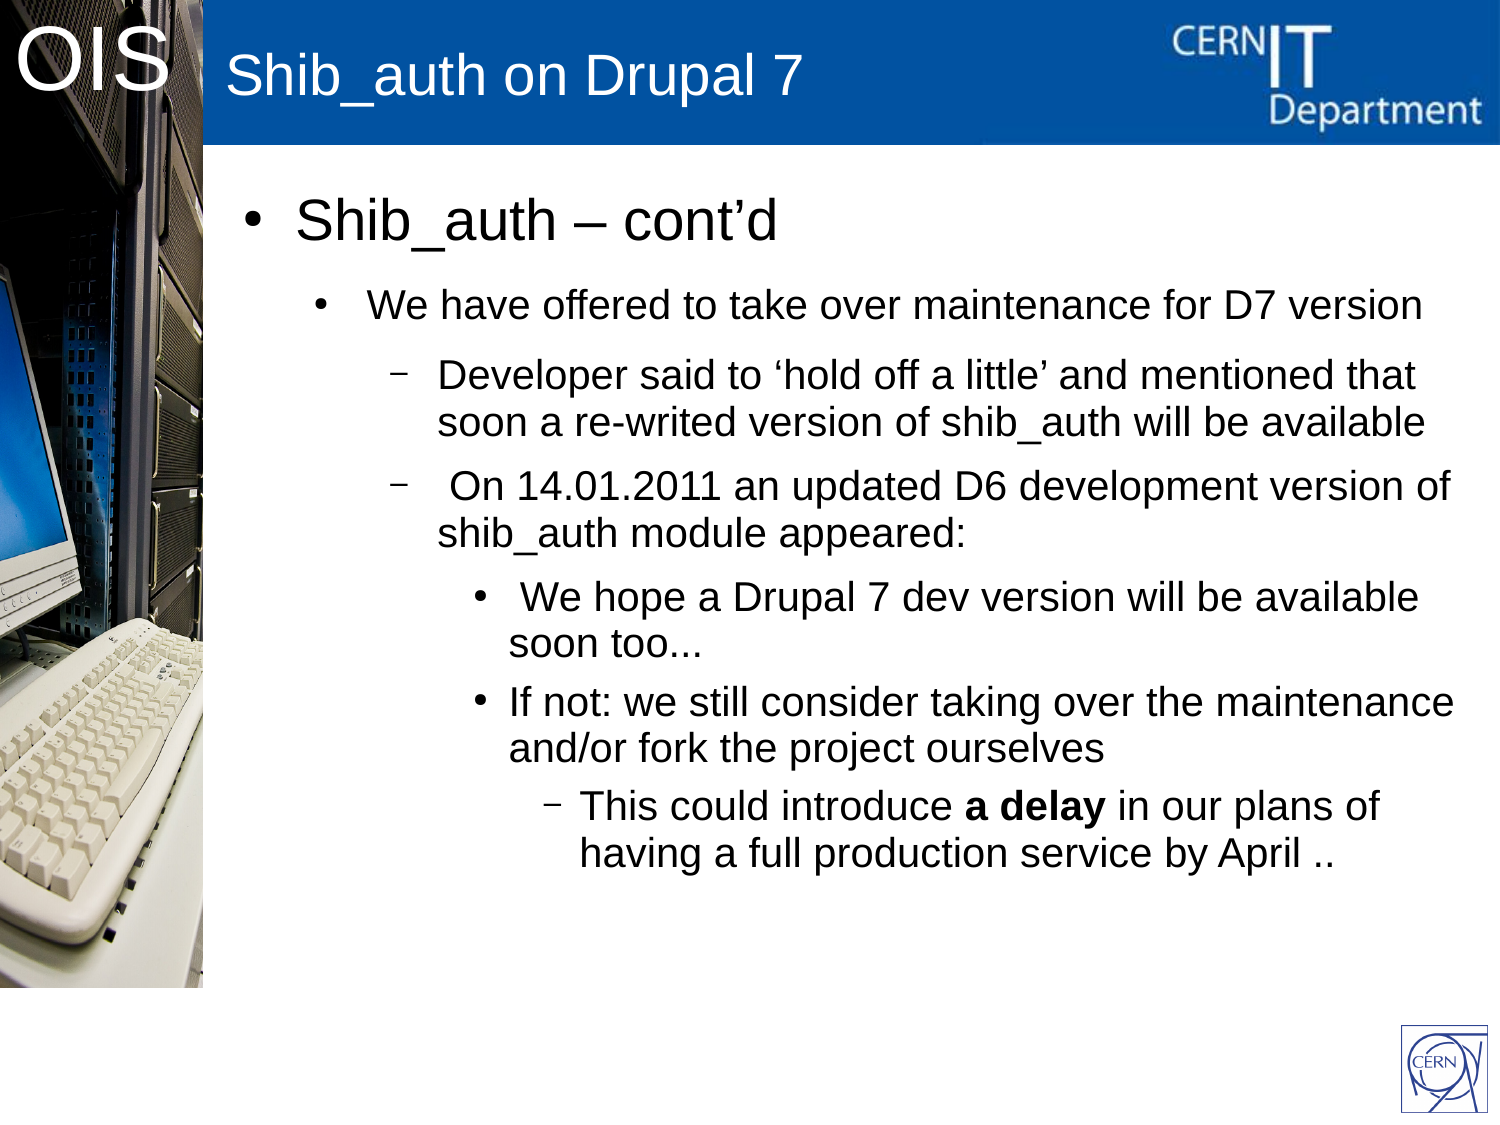

# Shib_auth on Drupal 7
Shib_auth – cont’d
We have offered to take over maintenance for D7 version
Developer said to ‘hold off a little’ and mentioned that soon a re-writed version of shib_auth will be available
 On 14.01.2011 an updated D6 development version of shib_auth module appeared:
 We hope a Drupal 7 dev version will be available soon too...
If not: we still consider taking over the maintenance and/or fork the project ourselves
This could introduce a delay in our plans of having a full production service by April ..